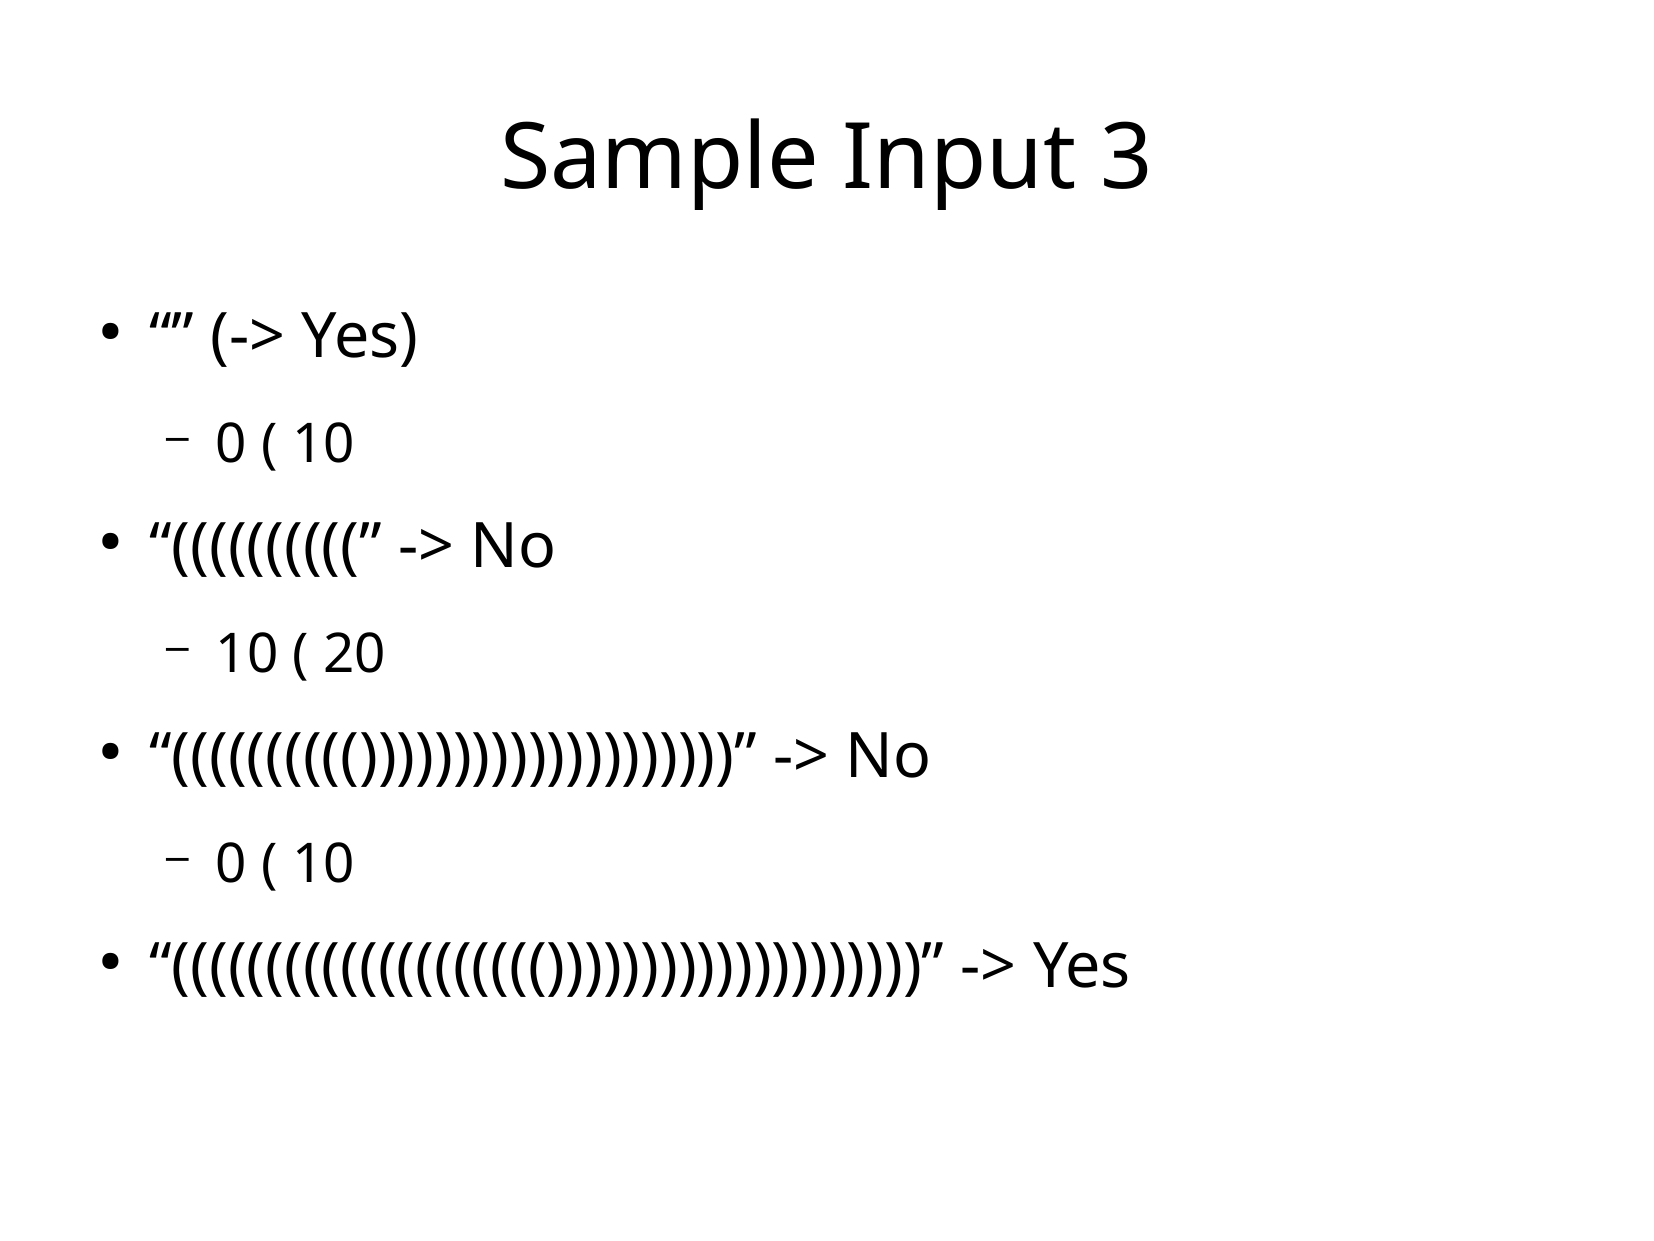

# Sample Input 3
“” (-> Yes)
0 ( 10
“((((((((((” -> No
10 ( 20
“(((((((((())))))))))))))))))))” -> No
0 ( 10
“(((((((((((((((((((())))))))))))))))))))” -> Yes